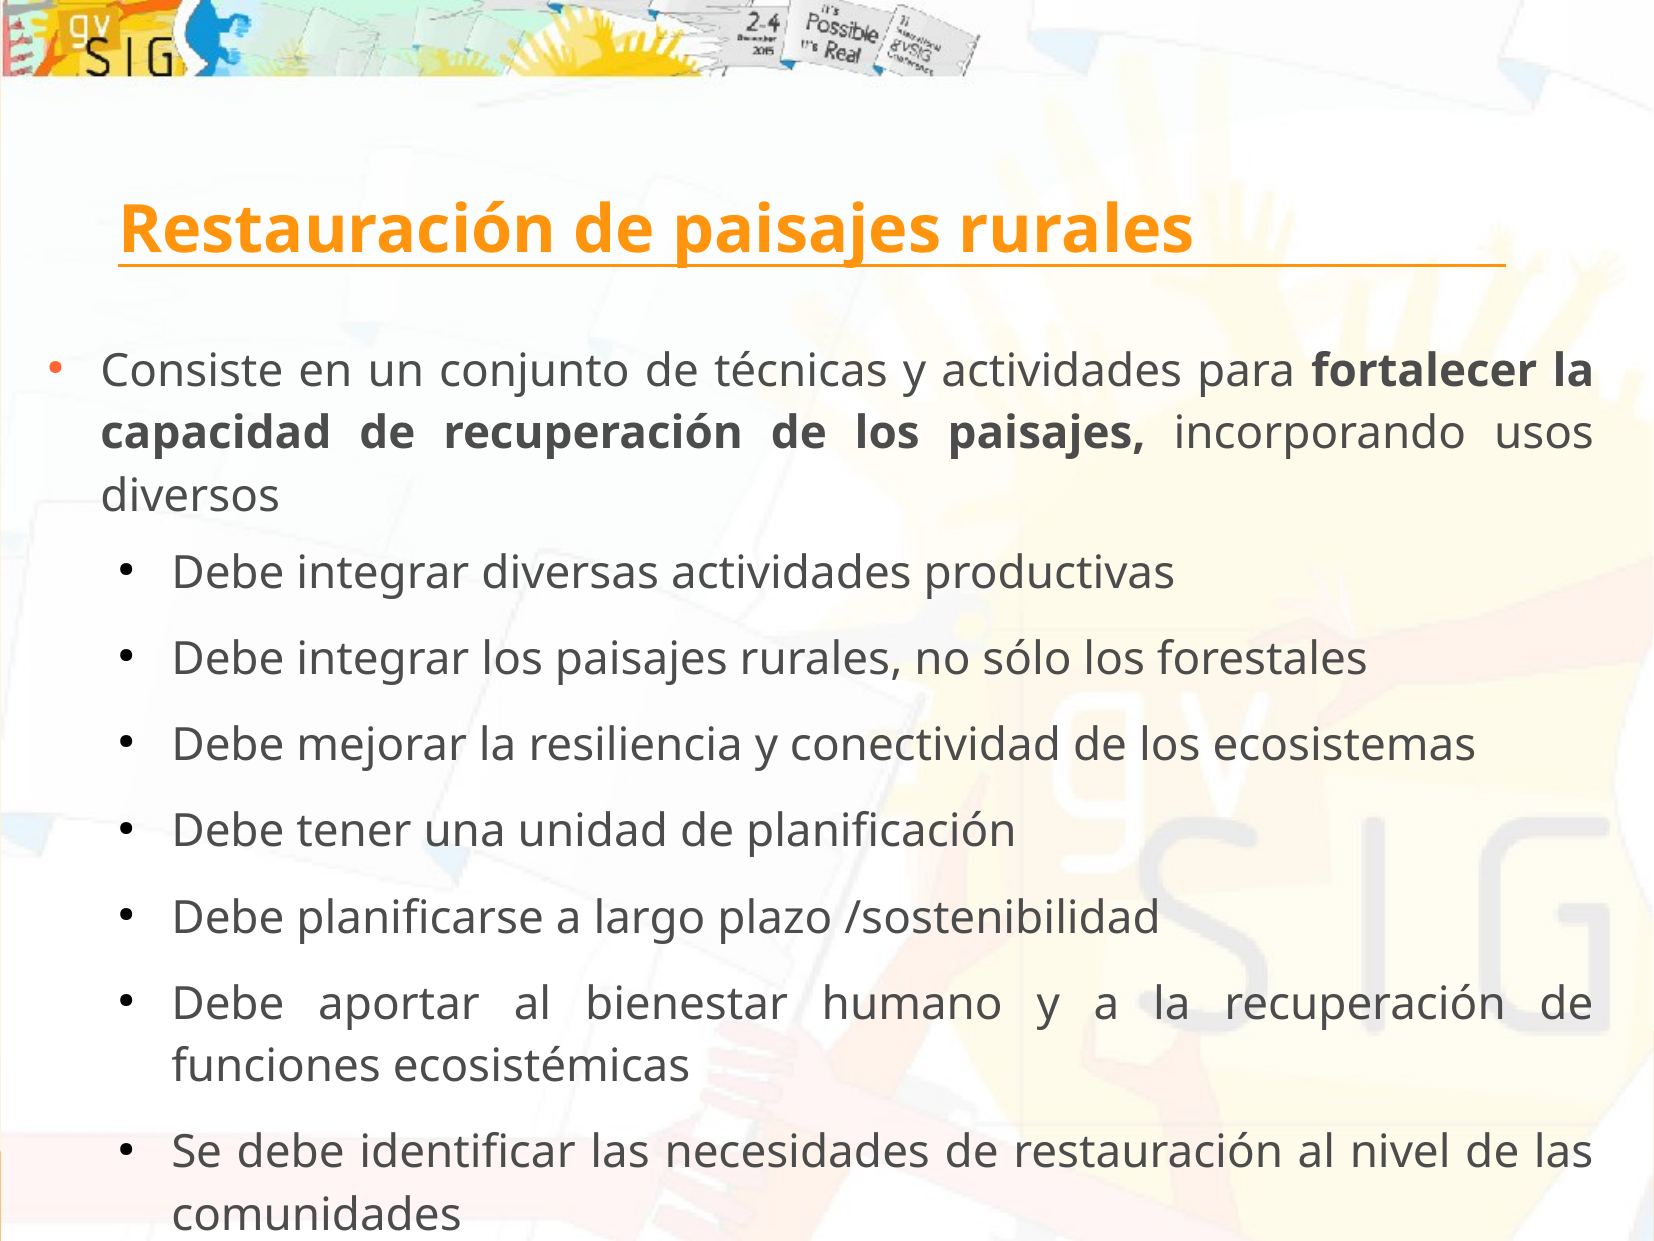

# Restauración de paisajes rurales
Consiste en un conjunto de técnicas y actividades para fortalecer la capacidad de recuperación de los paisajes, incorporando usos diversos
Debe integrar diversas actividades productivas
Debe integrar los paisajes rurales, no sólo los forestales
Debe mejorar la resiliencia y conectividad de los ecosistemas
Debe tener una unidad de planificación
Debe planificarse a largo plazo /sostenibilidad
Debe aportar al bienestar humano y a la recuperación de funciones ecosistémicas
Se debe identificar las necesidades de restauración al nivel de las comunidades